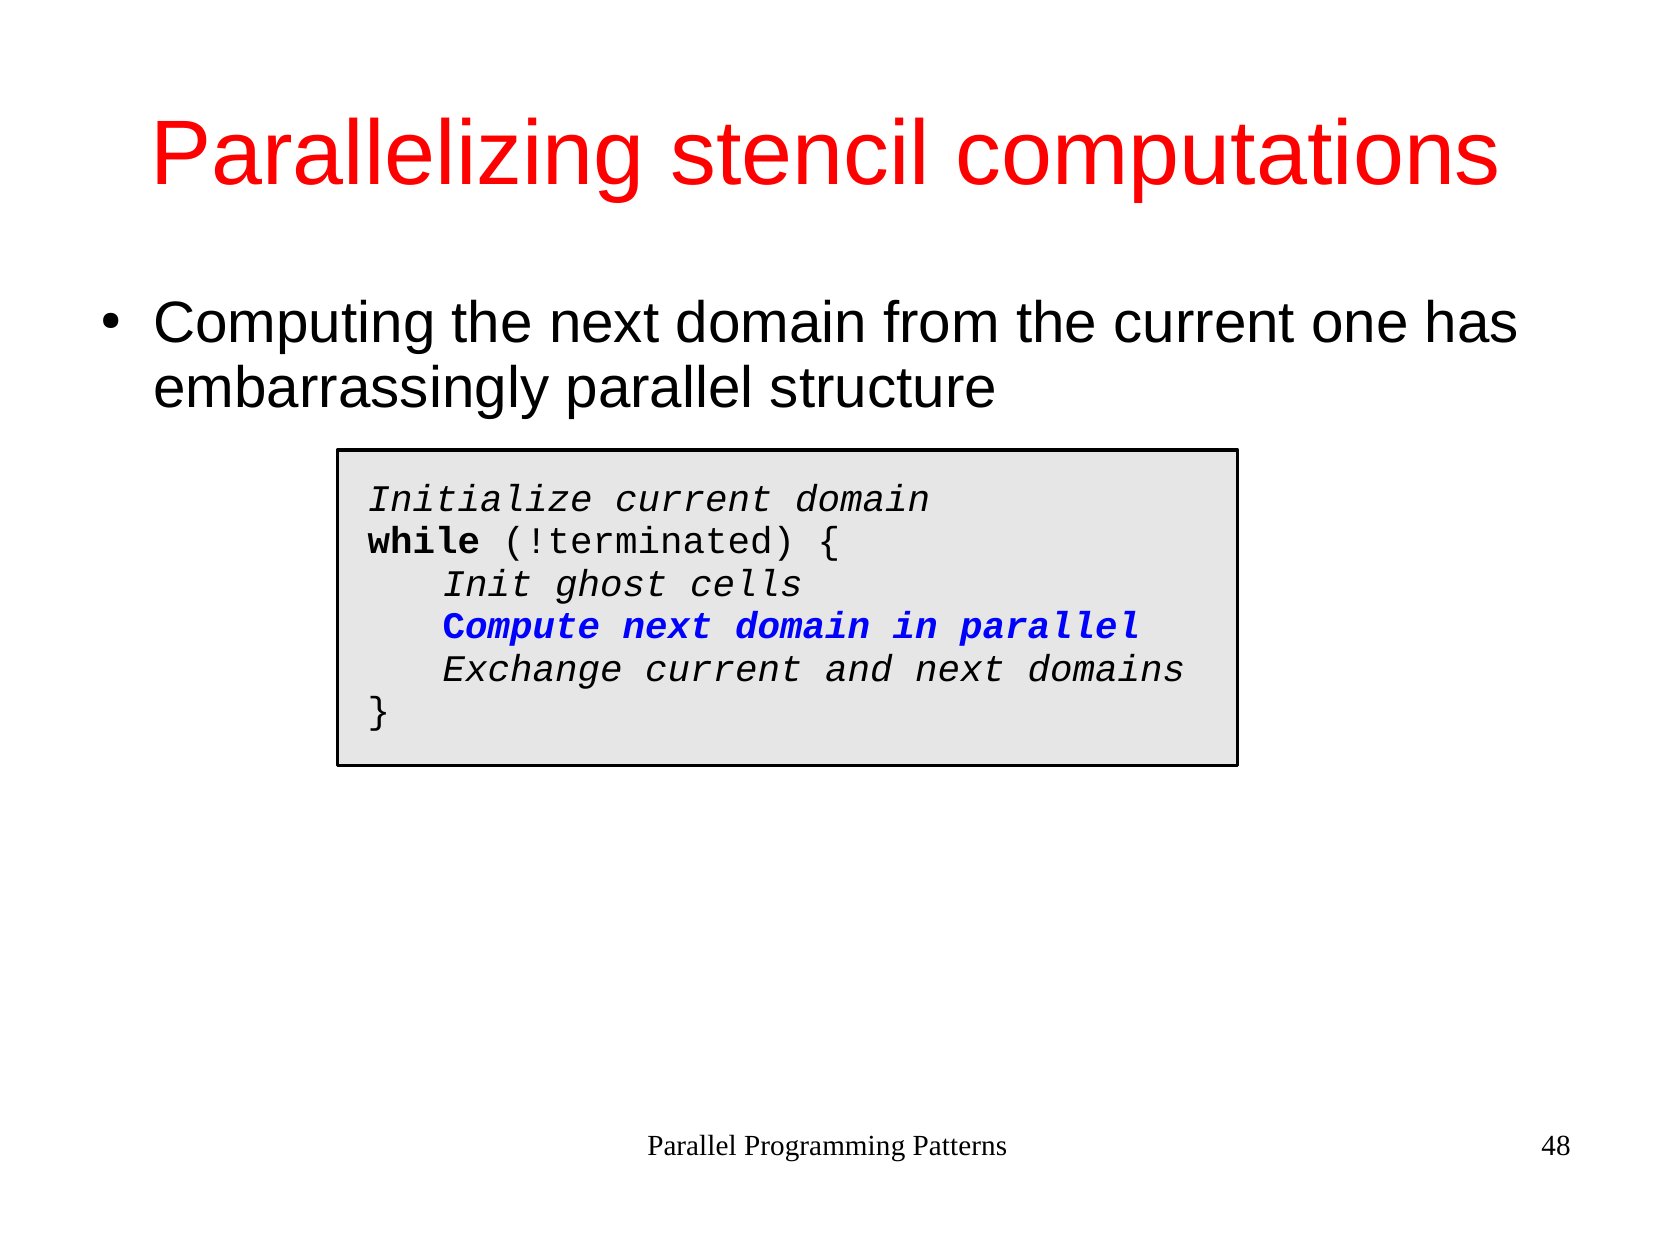

# Parallelizing stencil computations
Computing the next domain from the current one has embarrassingly parallel structure
Initialize current domain
while (!terminated) {
	Init ghost cells
	Compute next domain in parallel
	Exchange current and next domains
}
Parallel Programming Patterns
48